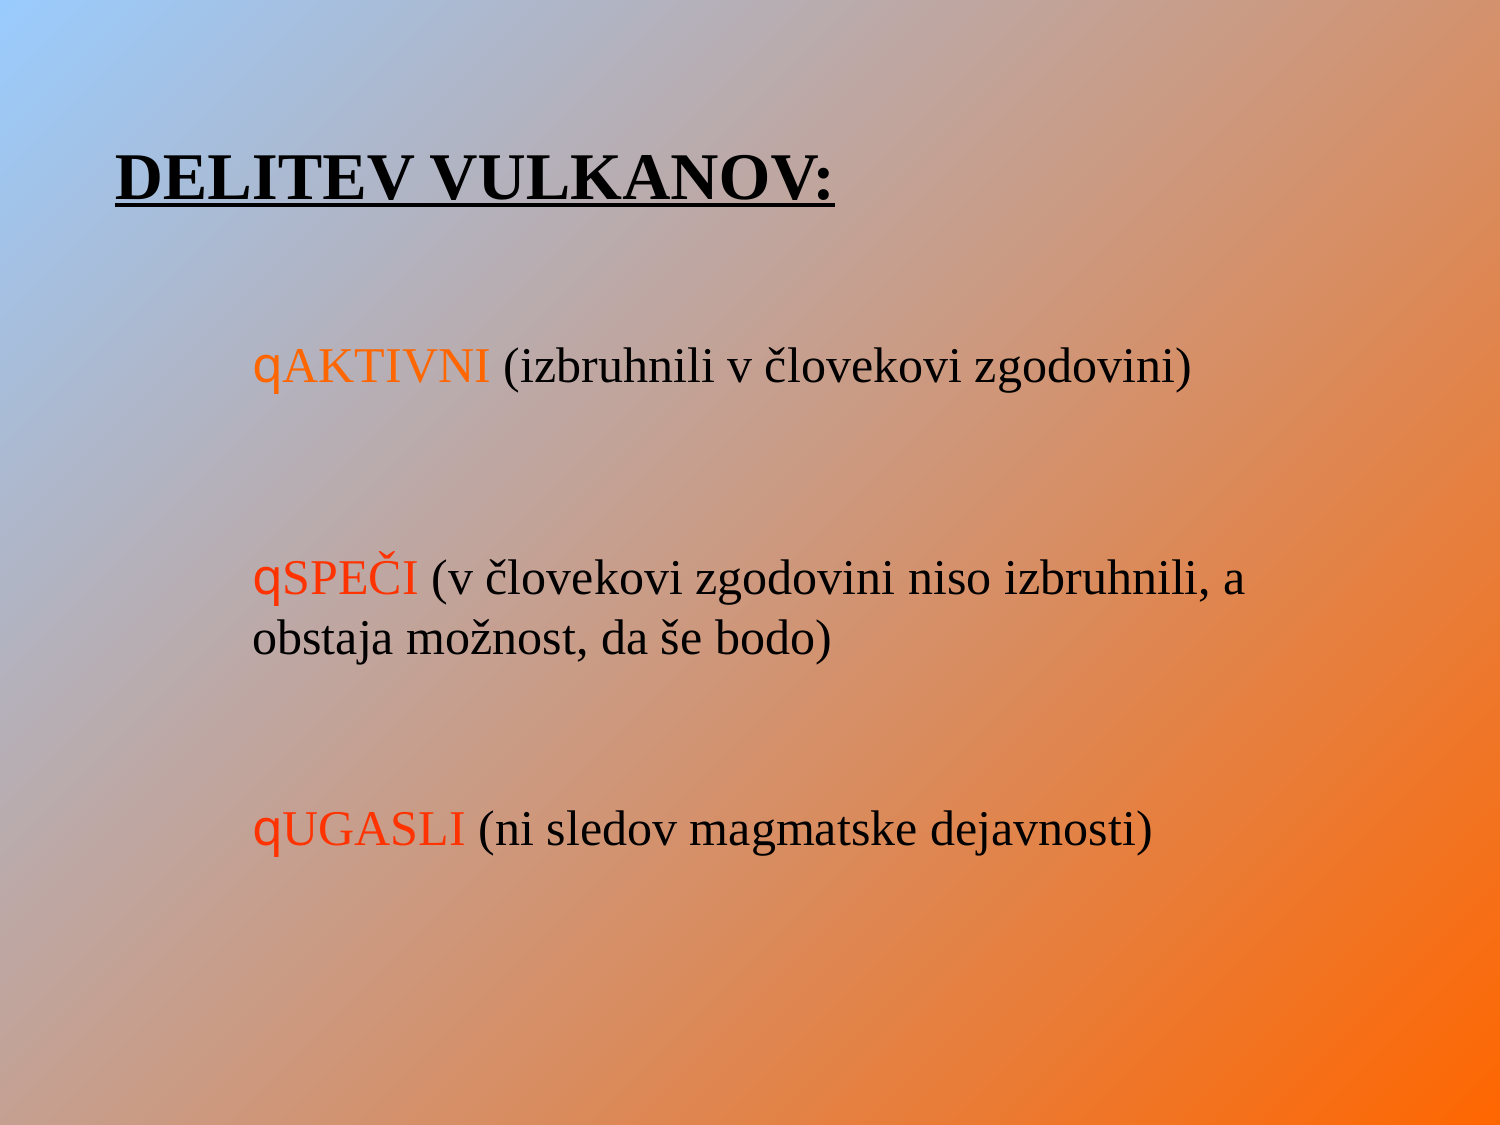

DELITEV VULKANOV:
qAKTIVNI (izbruhnili v človekovi zgodovini)
qSPEČI (v človekovi zgodovini niso izbruhnili, a obstaja možnost, da še bodo)
qUGASLI (ni sledov magmatske dejavnosti)